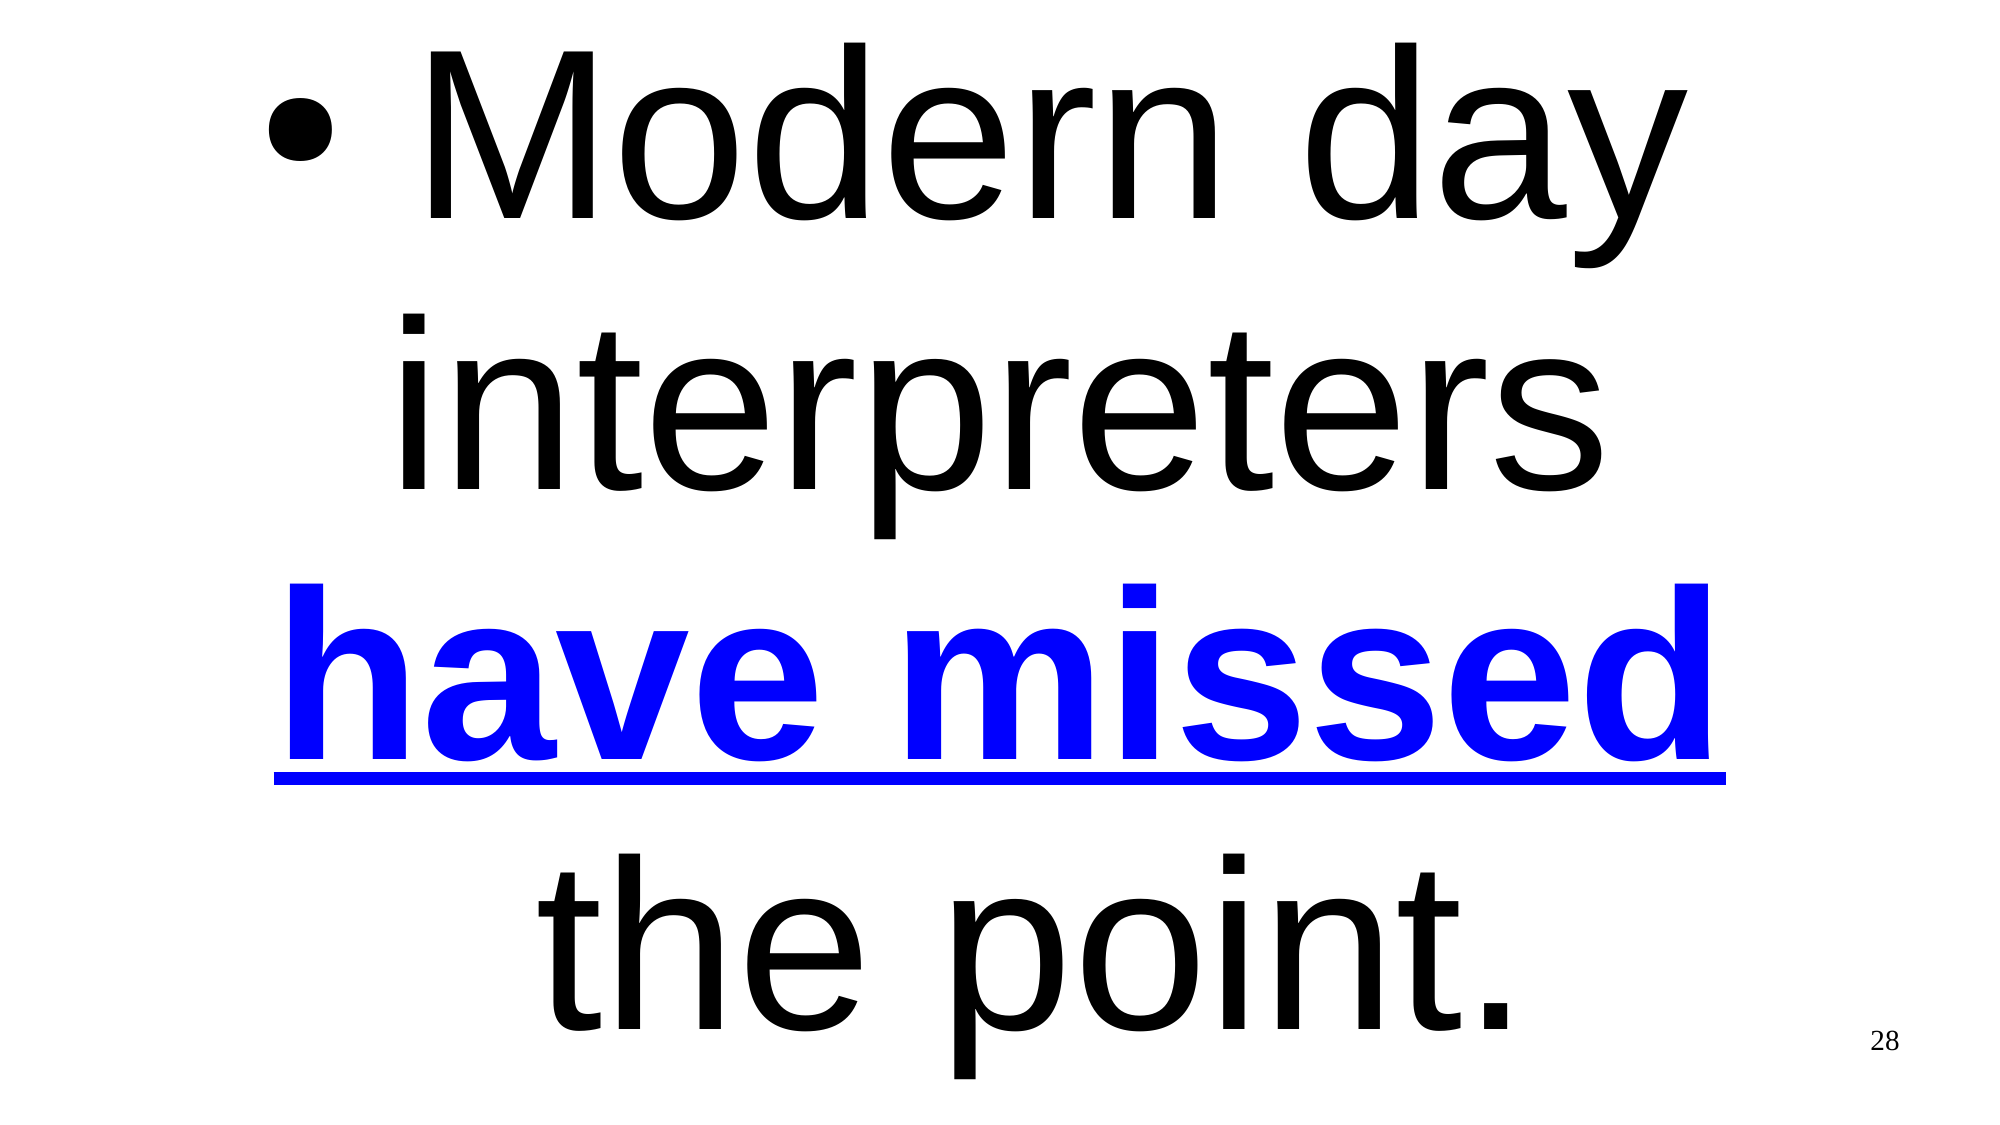

# Modern day interpreters have missed the point.
28